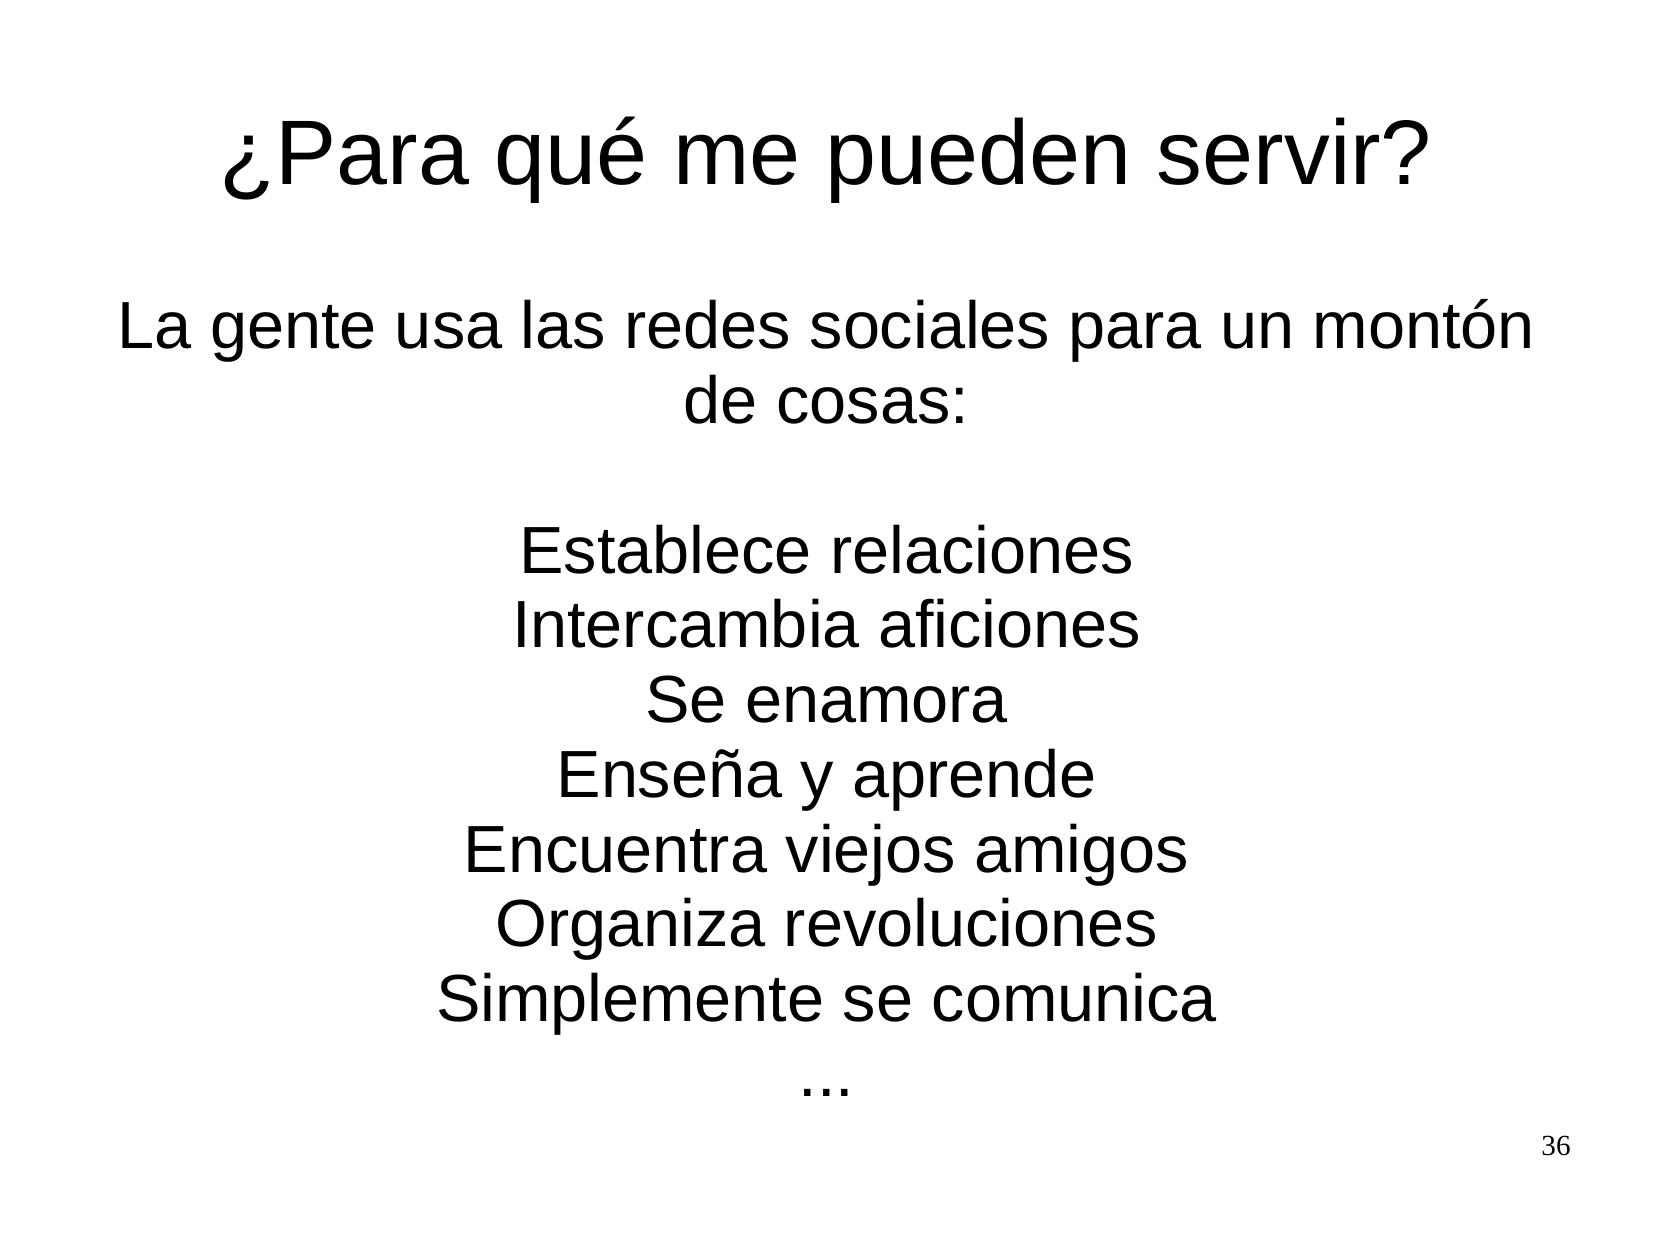

# ¿Para qué me pueden servir?
La gente usa las redes sociales para un montón de cosas:
Establece relaciones
Intercambia aficiones
Se enamora
Enseña y aprende
Encuentra viejos amigos
Organiza revoluciones
Simplemente se comunica
...
36